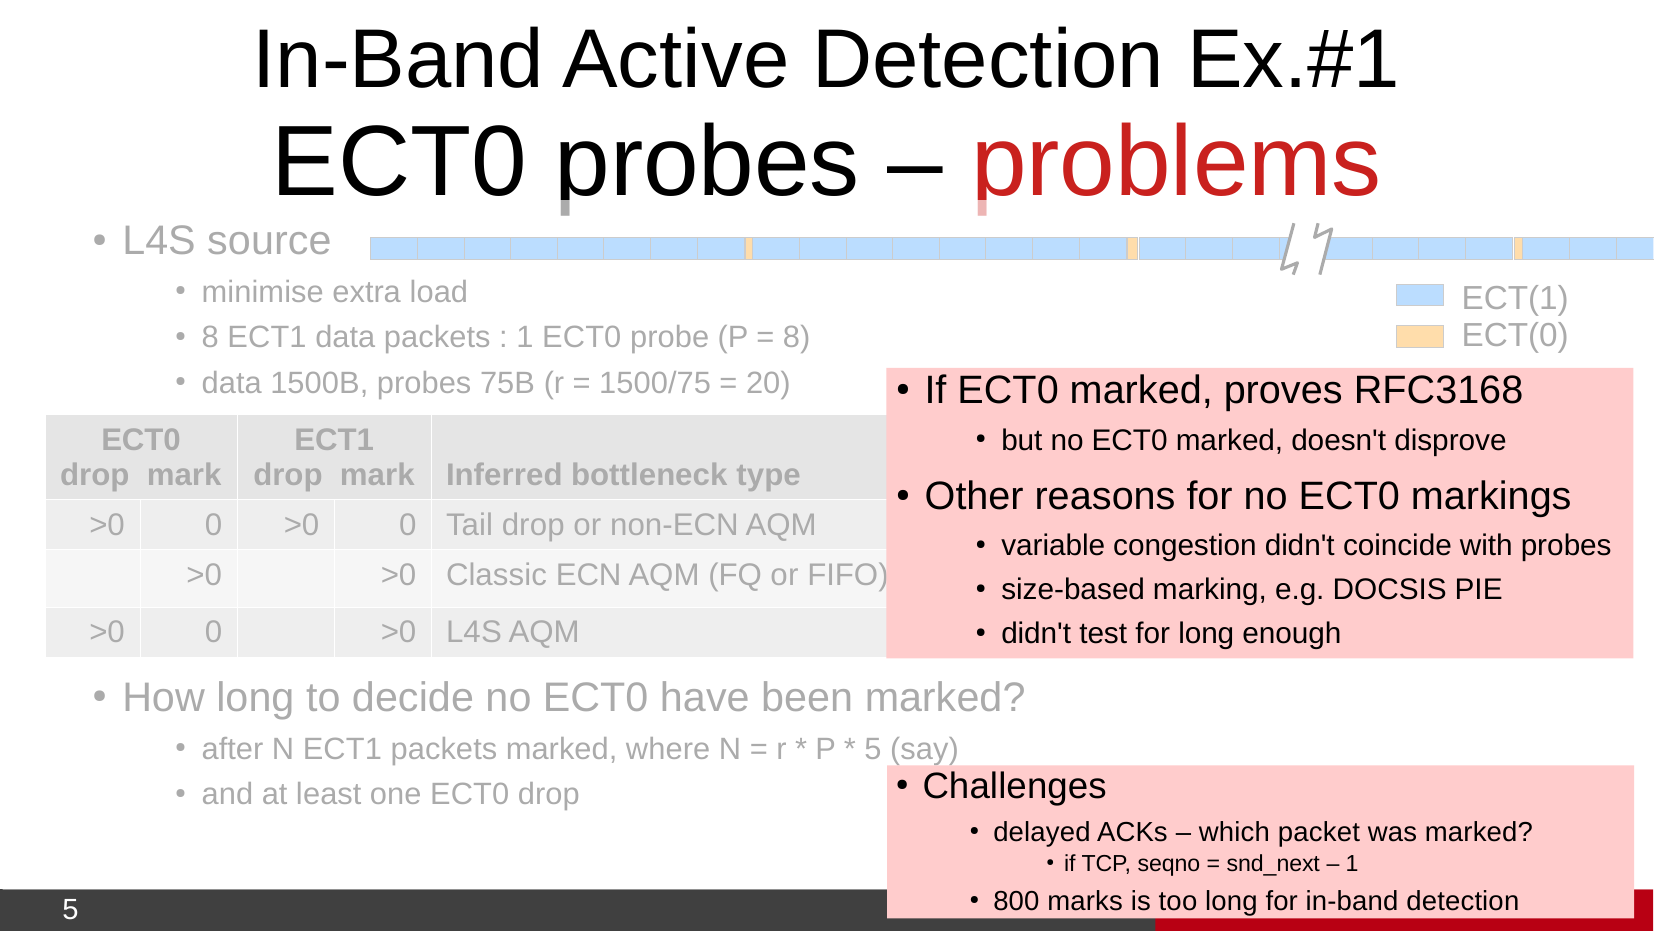

# In-Band Active Detection Ex.#1 ECT0 probes – problems
L4S source
minimise extra load
8 ECT1 data packets : 1 ECT0 probe (P = 8)
data 1500B, probes 75B (r = 1500/75 = 20)
How long to decide no ECT0 have been marked?
after N ECT1 packets marked, where N = r * P * 5 (say)
and at least one ECT0 drop
ECT(1)
ECT(0)
If ECT0 marked, proves RFC3168
but no ECT0 marked, doesn't disprove
Other reasons for no ECT0 markings
variable congestion didn't coincide with probes
size-based marking, e.g. DOCSIS PIE
didn't test for long enough
| ECT0 drop mark | | ECT1 drop mark | | Inferred bottleneck type |
| --- | --- | --- | --- | --- |
| >0 | 0 | >0 | 0 | Tail drop or non-ECN AQM |
| | >0 | | >0 | Classic ECN AQM (FQ or FIFO) |
| >0 | 0 | | >0 | L4S AQM |
Challenges
delayed ACKs – which packet was marked?
if TCP, seqno = snd_next – 1
800 marks is too long for in-band detection
5